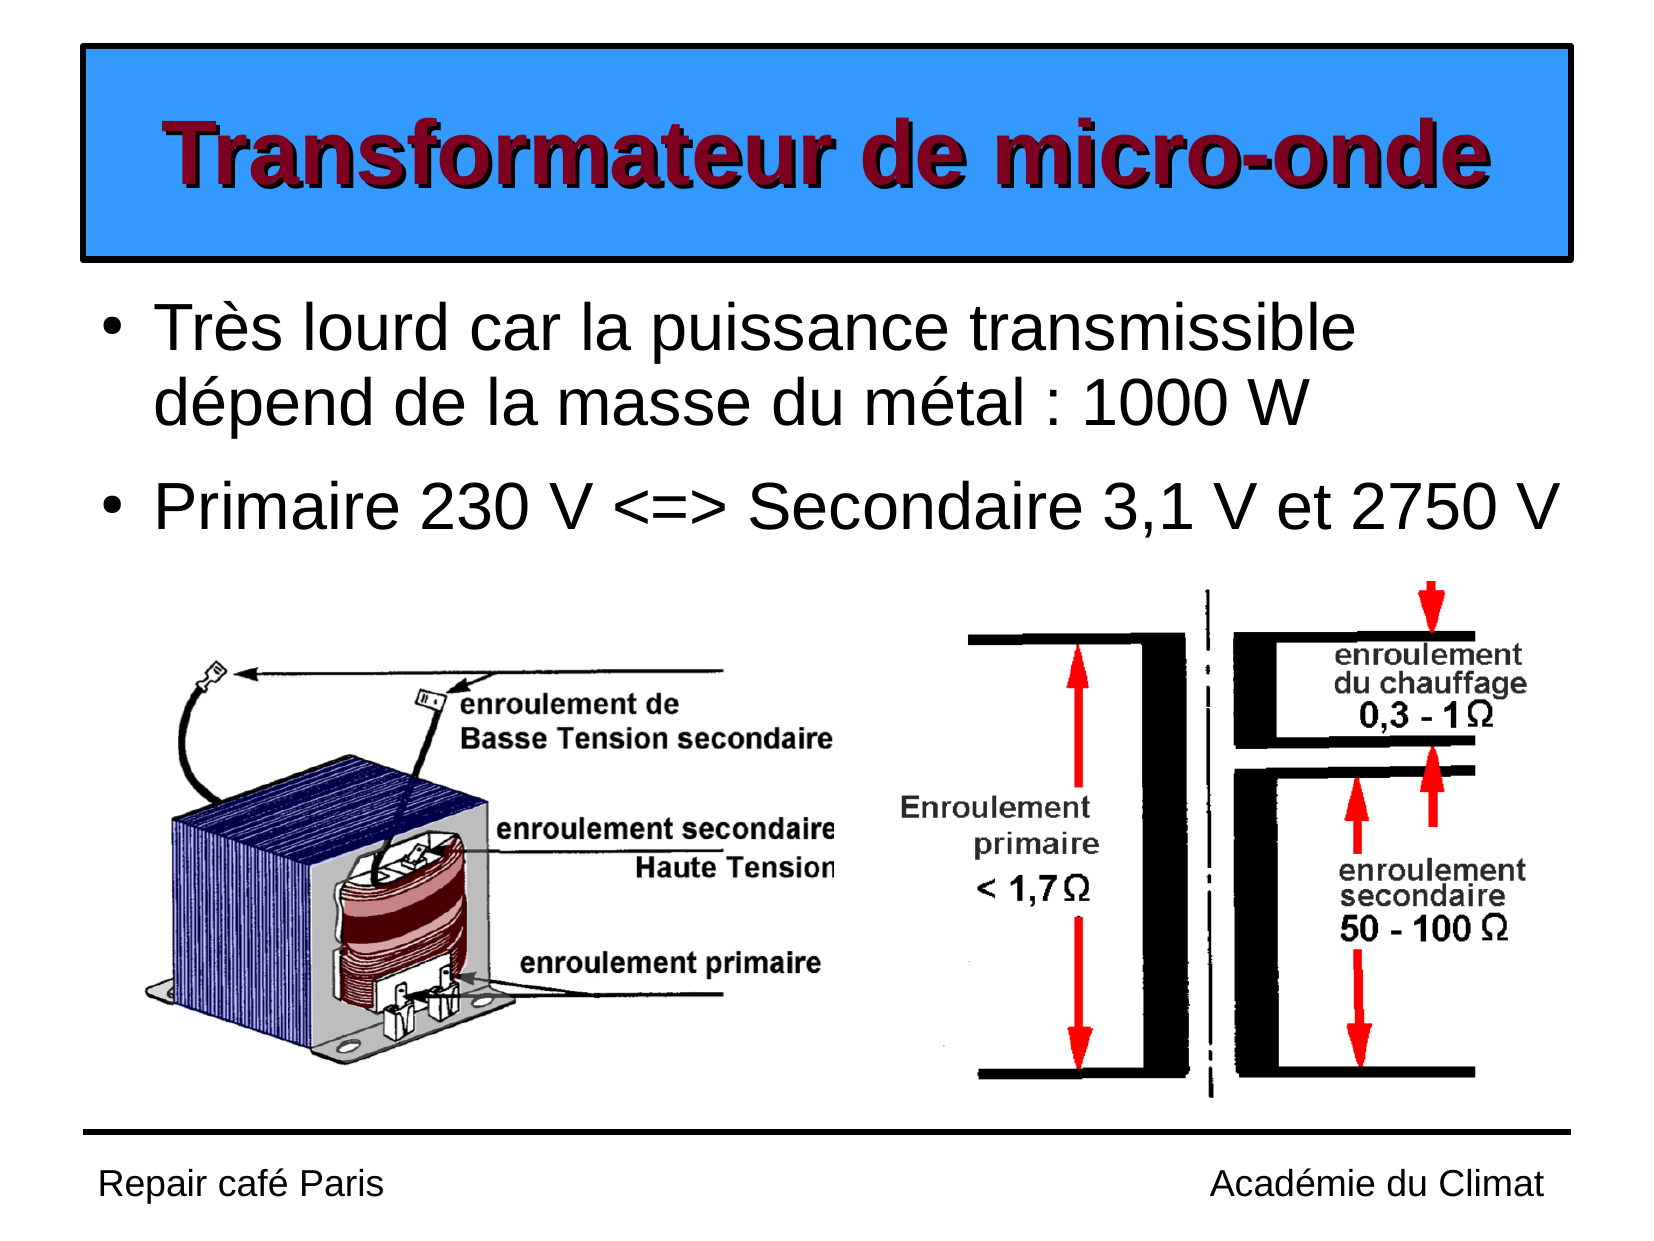

# Transformateur de micro-onde
Très lourd car la puissance transmissible dépend de la masse du métal : 1000 W
Primaire 230 V <=> Secondaire 3,1 V et 2750 V
Repair café Paris	Académie du Climat